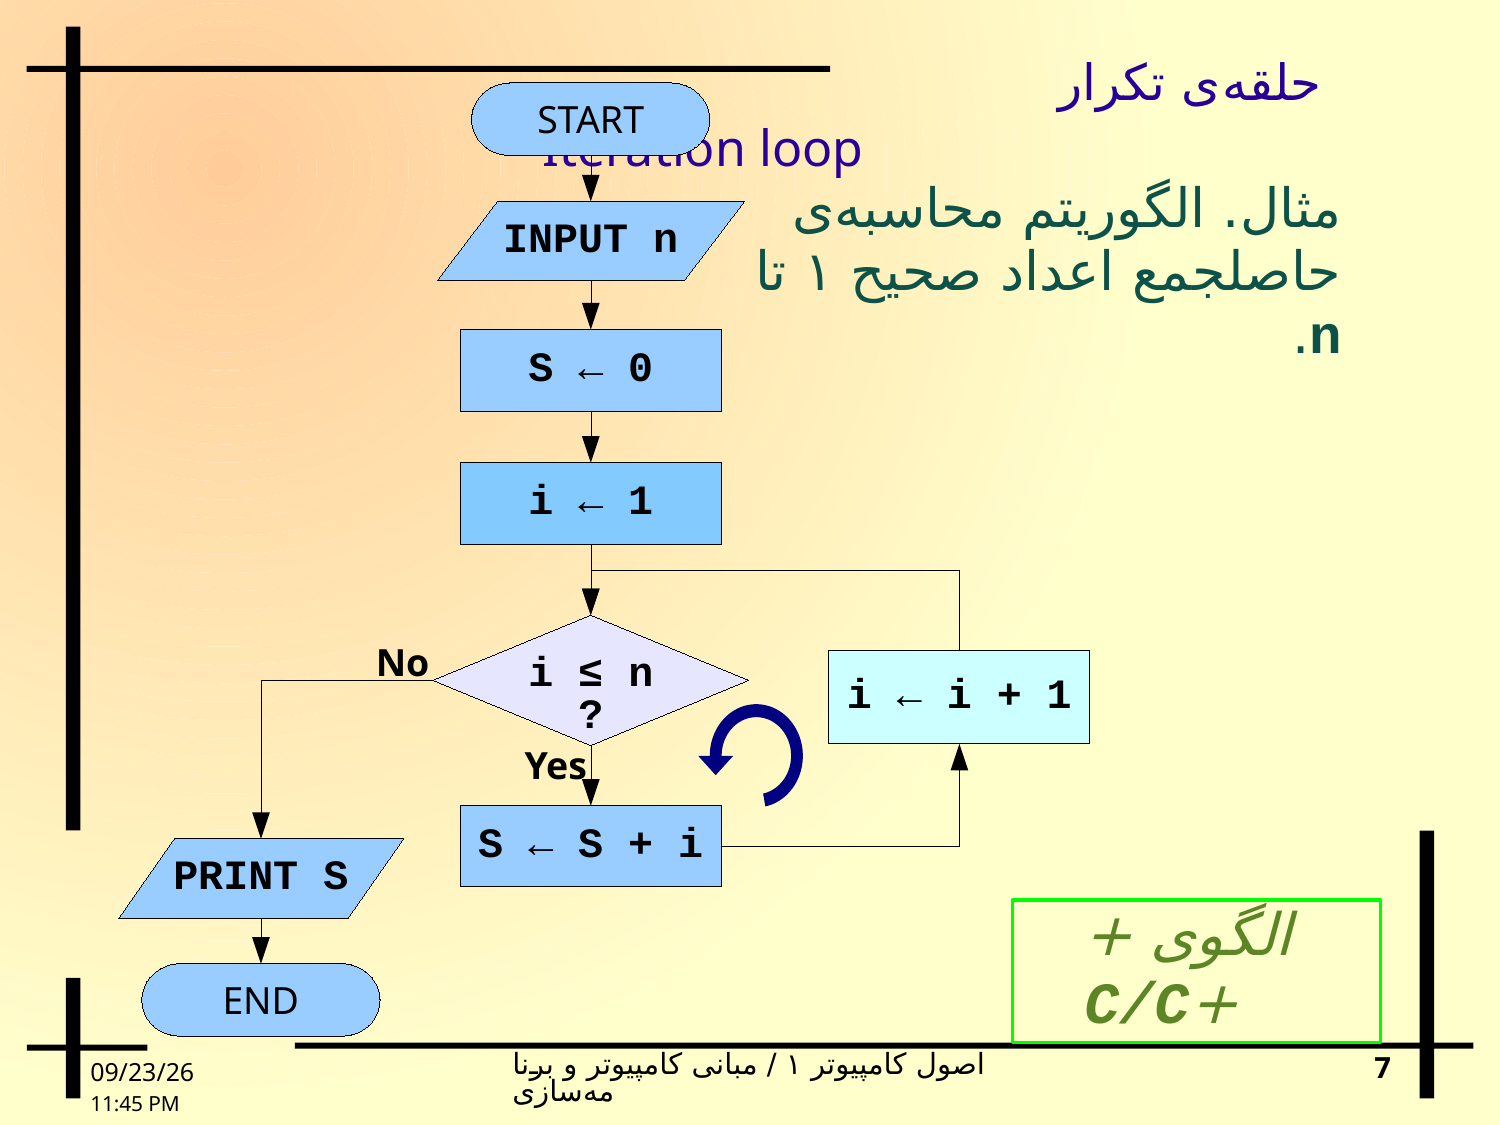

# حلقه‌ی تکرار Iteration loop
START
مثال. الگوریتم محاسبه‌ی حاصلجمع اعداد صحیح ۱ تا n.
INPUT n
S ← 0
i ← 1
i ≤ n
?
No
i ← i + 1
Yes
S ← S + i
PRINT S
الگوی ++C/C
END
اصول کامپیوتر ۱ / مبانی کامپیوتر و برنامه‌سازی
7